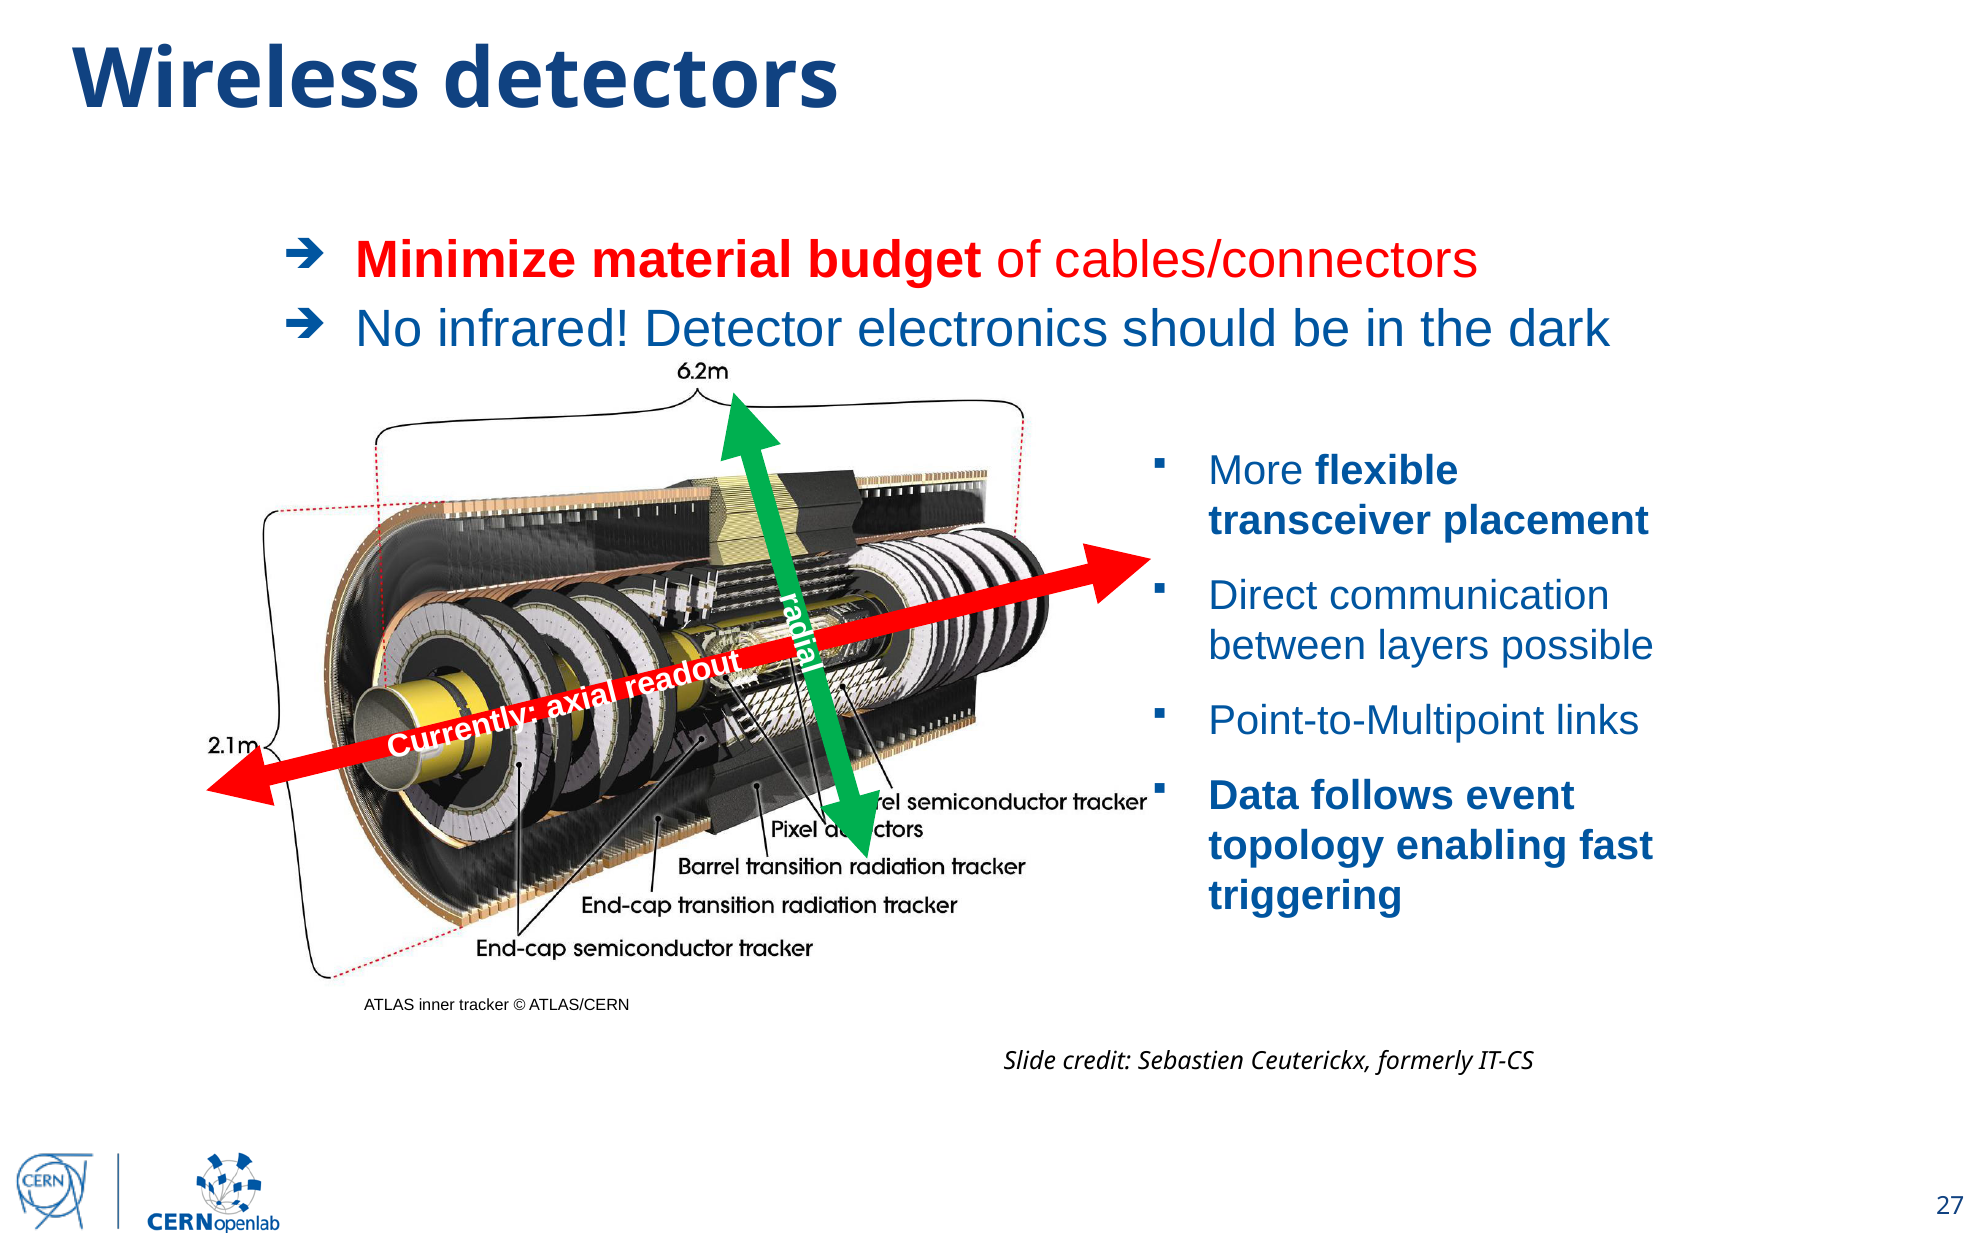

# Wireless detectors
Minimize material budget of cables/connectors
No infrared! Detector electronics should be in the dark
radial
Currently: axial readout
More flexible transceiver placement
Direct communication between layers possible
Point-to-Multipoint links
Data follows event topology enabling fast triggering
ATLAS inner tracker © ATLAS/CERN
Slide credit: Sebastien Ceuterickx, formerly IT-CS